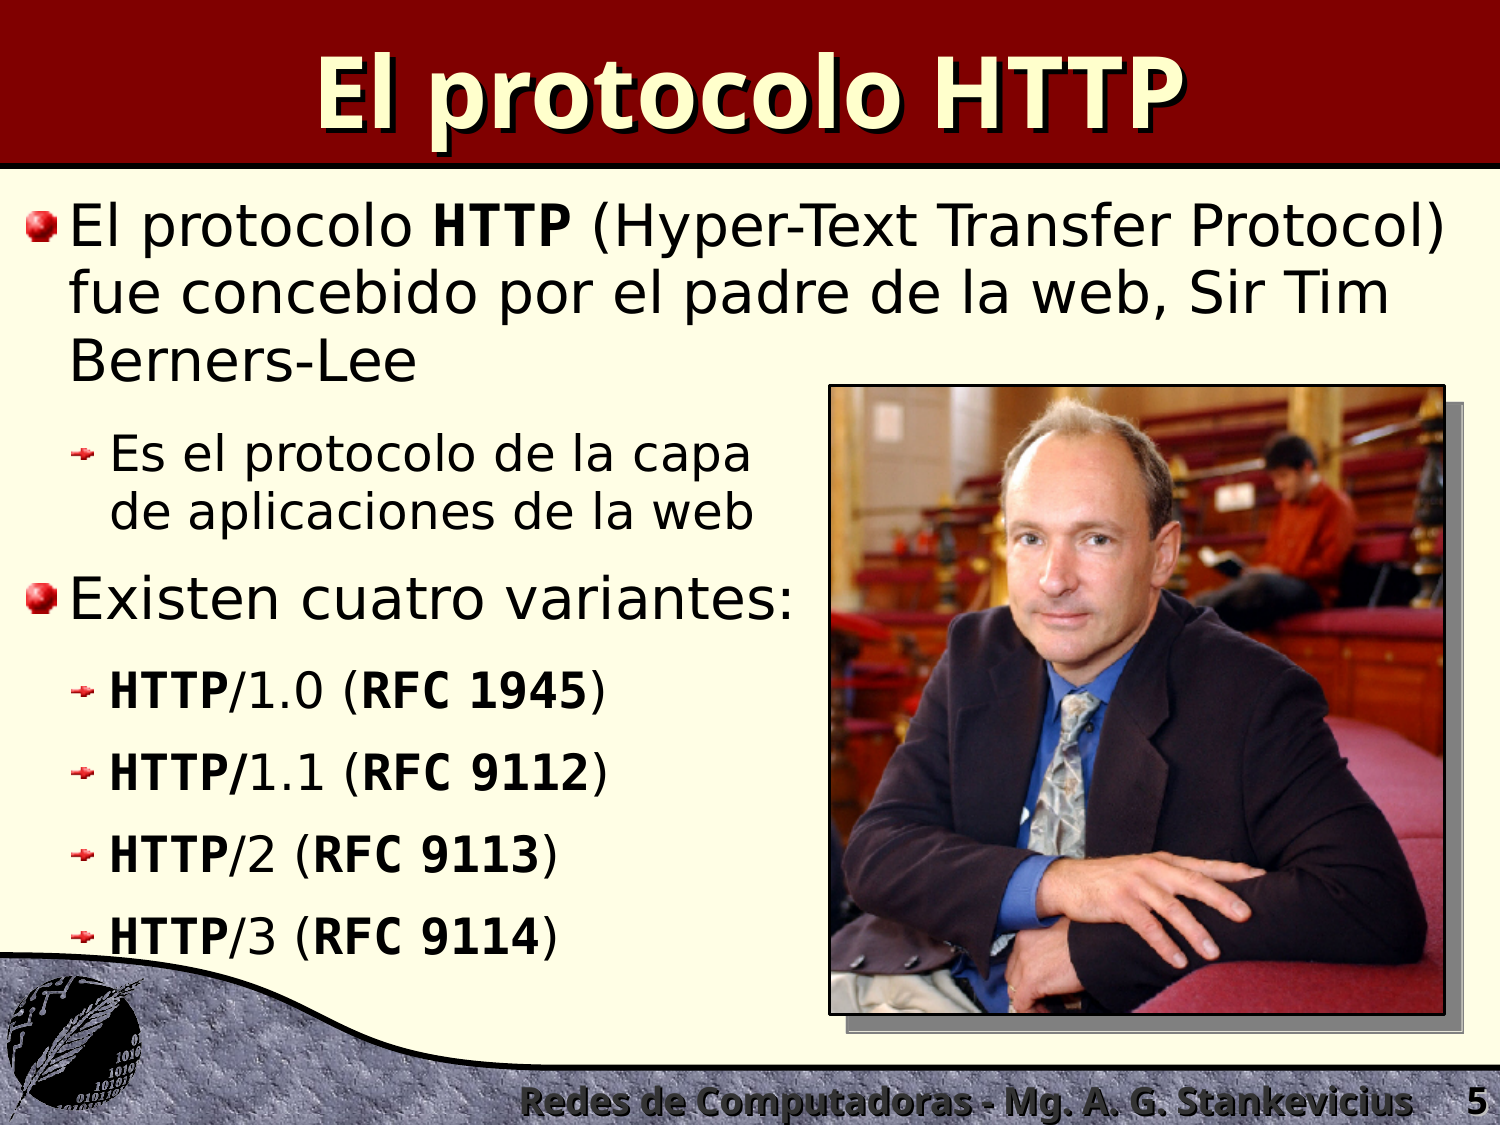

# El protocolo HTTP
El protocolo HTTP (Hyper-Text Transfer Protocol) fue concebido por el padre de la web, Sir Tim Berners-Lee
Es el protocolo de la capa
de aplicaciones de la web
Existen cuatro variantes:
HTTP/1.0 (RFC 1945)
HTTP/1.1 (RFC 9112)
HTTP/2 (RFC 9113)
HTTP/3 (RFC 9114)
5